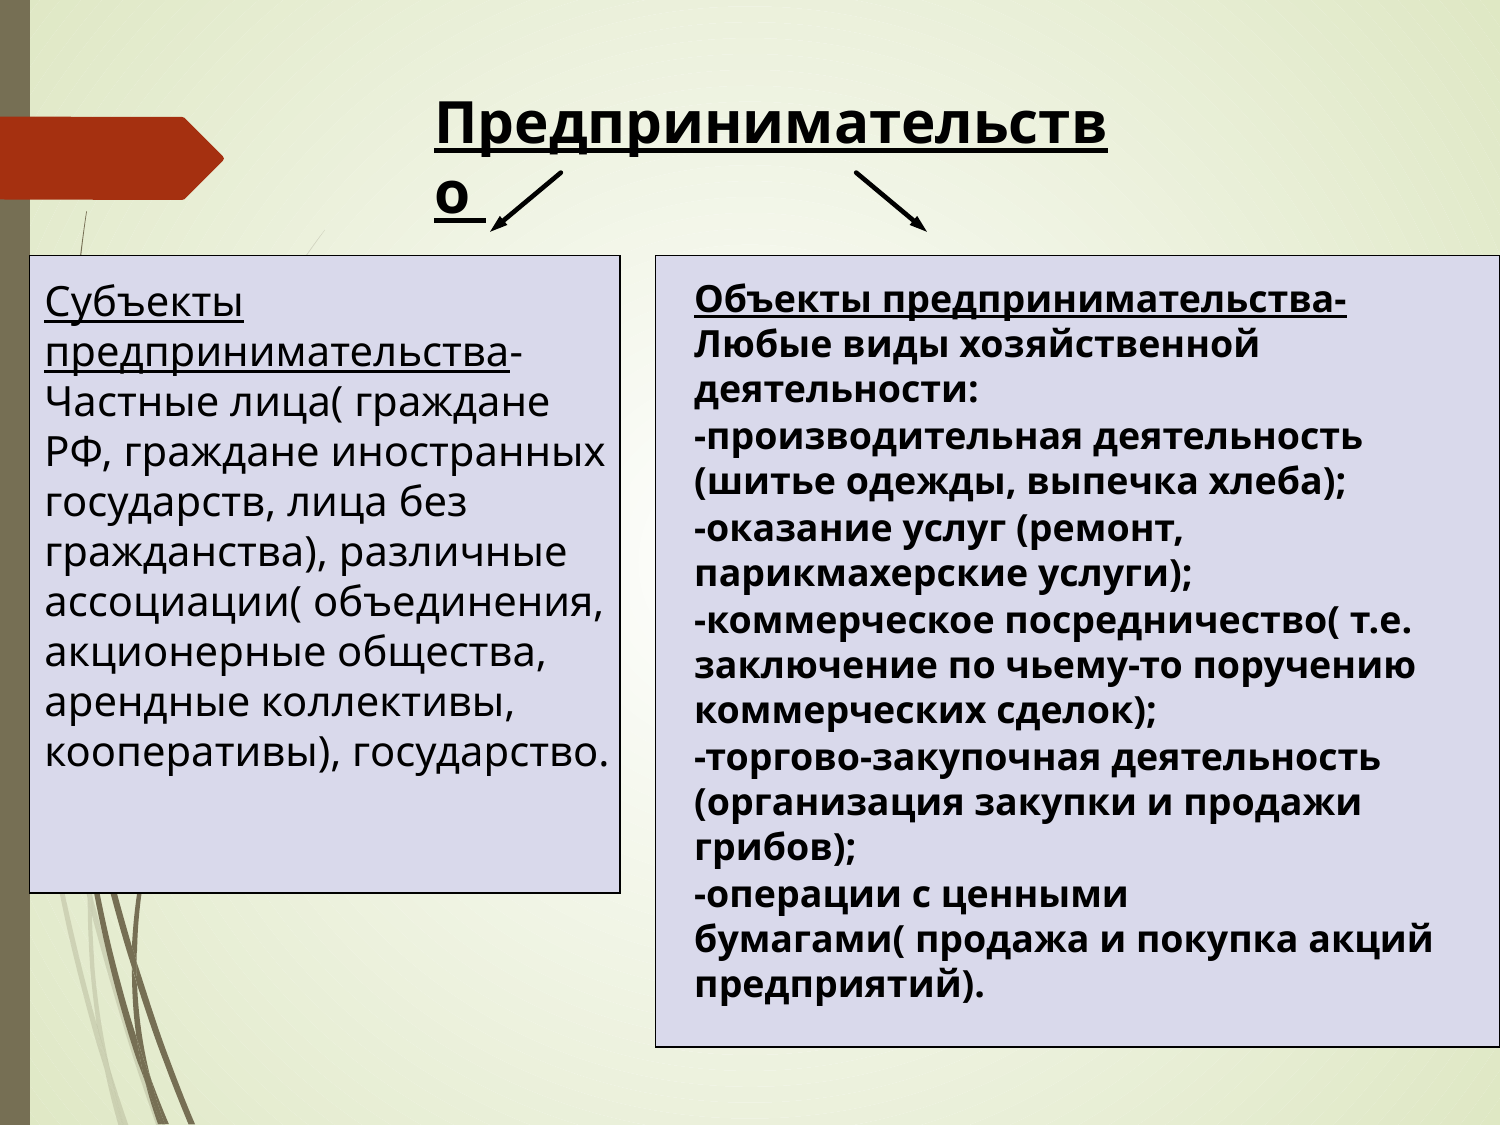

Предпринимательство
Субъекты предпринимательства- Частные лица( граждане РФ, граждане иностранных государств, лица без гражданства), различные ассоциации( объединения, акционерные общества, арендные коллективы, кооперативы), государство.
Объекты предпринимательства- Любые виды хозяйственной деятельности:
-производительная деятельность (шитье одежды, выпечка хлеба);
-оказание услуг (ремонт, парикмахерские услуги);
-коммерческое посредничество( т.е. заключение по чьему-то поручению коммерческих сделок);
-торгово-закупочная деятельность (организация закупки и продажи грибов);
-операции с ценными бумагами( продажа и покупка акций предприятий).